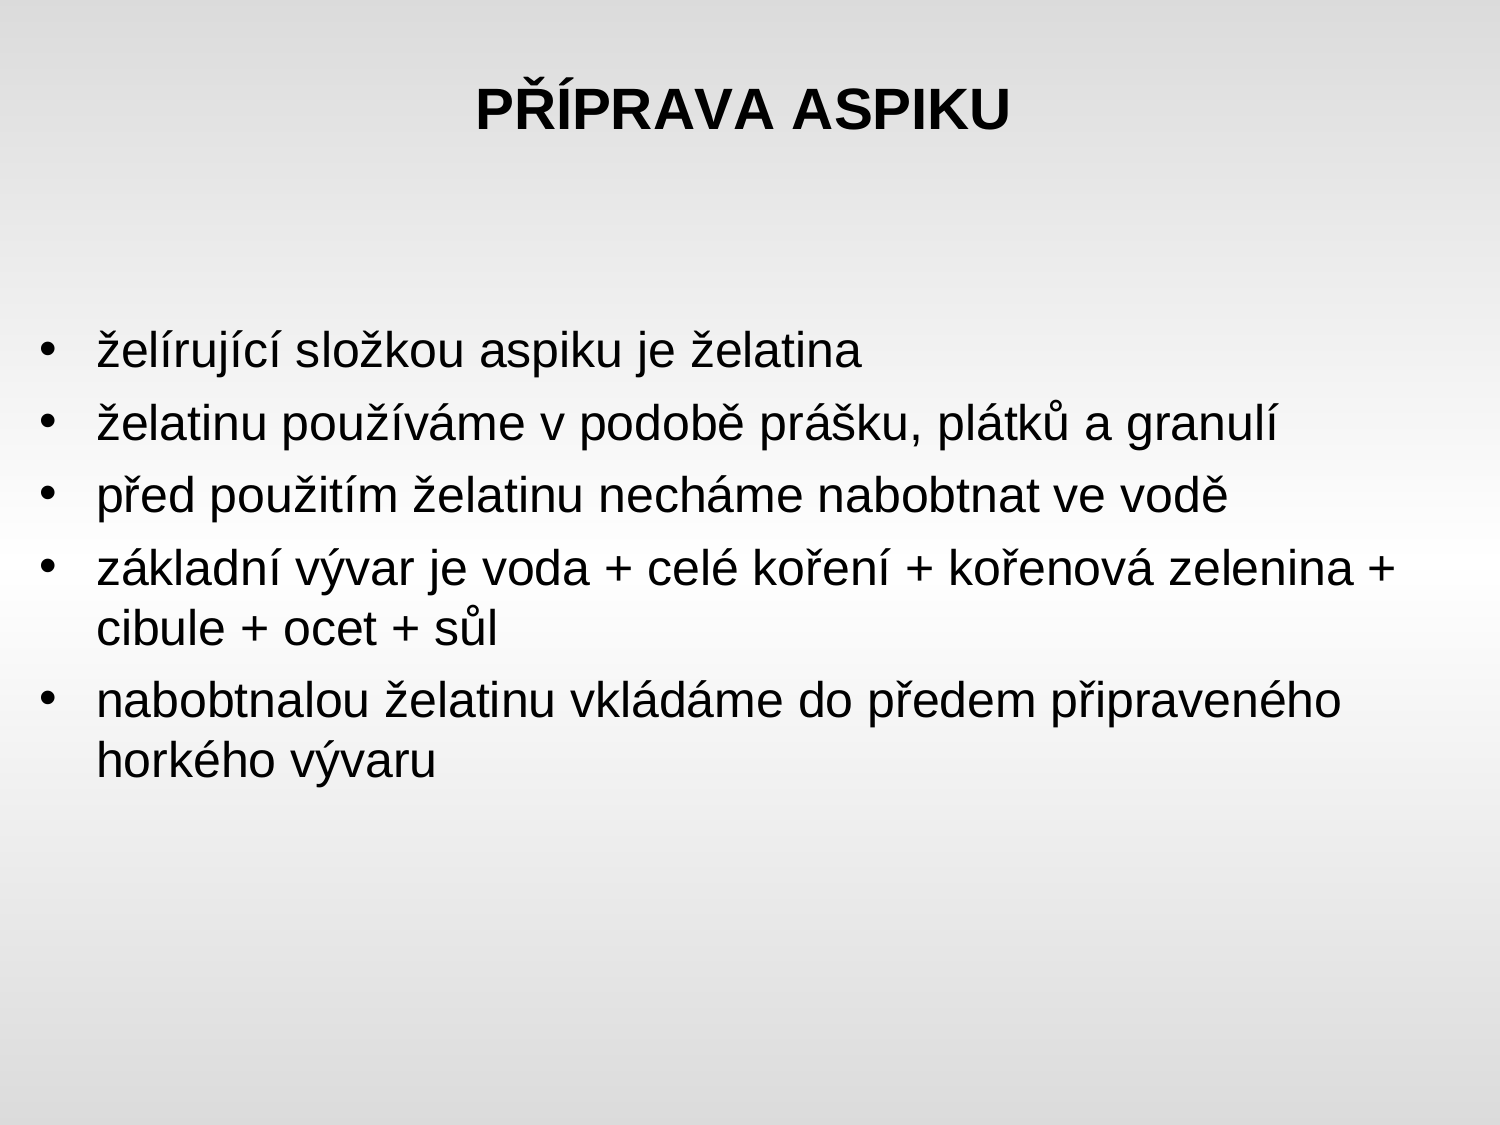

# PŘÍPRAVA ASPIKU
želírující složkou aspiku je želatina
želatinu používáme v podobě prášku, plátků a granulí
před použitím želatinu necháme nabobtnat ve vodě
základní vývar je voda + celé koření + kořenová zelenina + cibule + ocet + sůl
nabobtnalou želatinu vkládáme do předem připraveného horkého vývaru